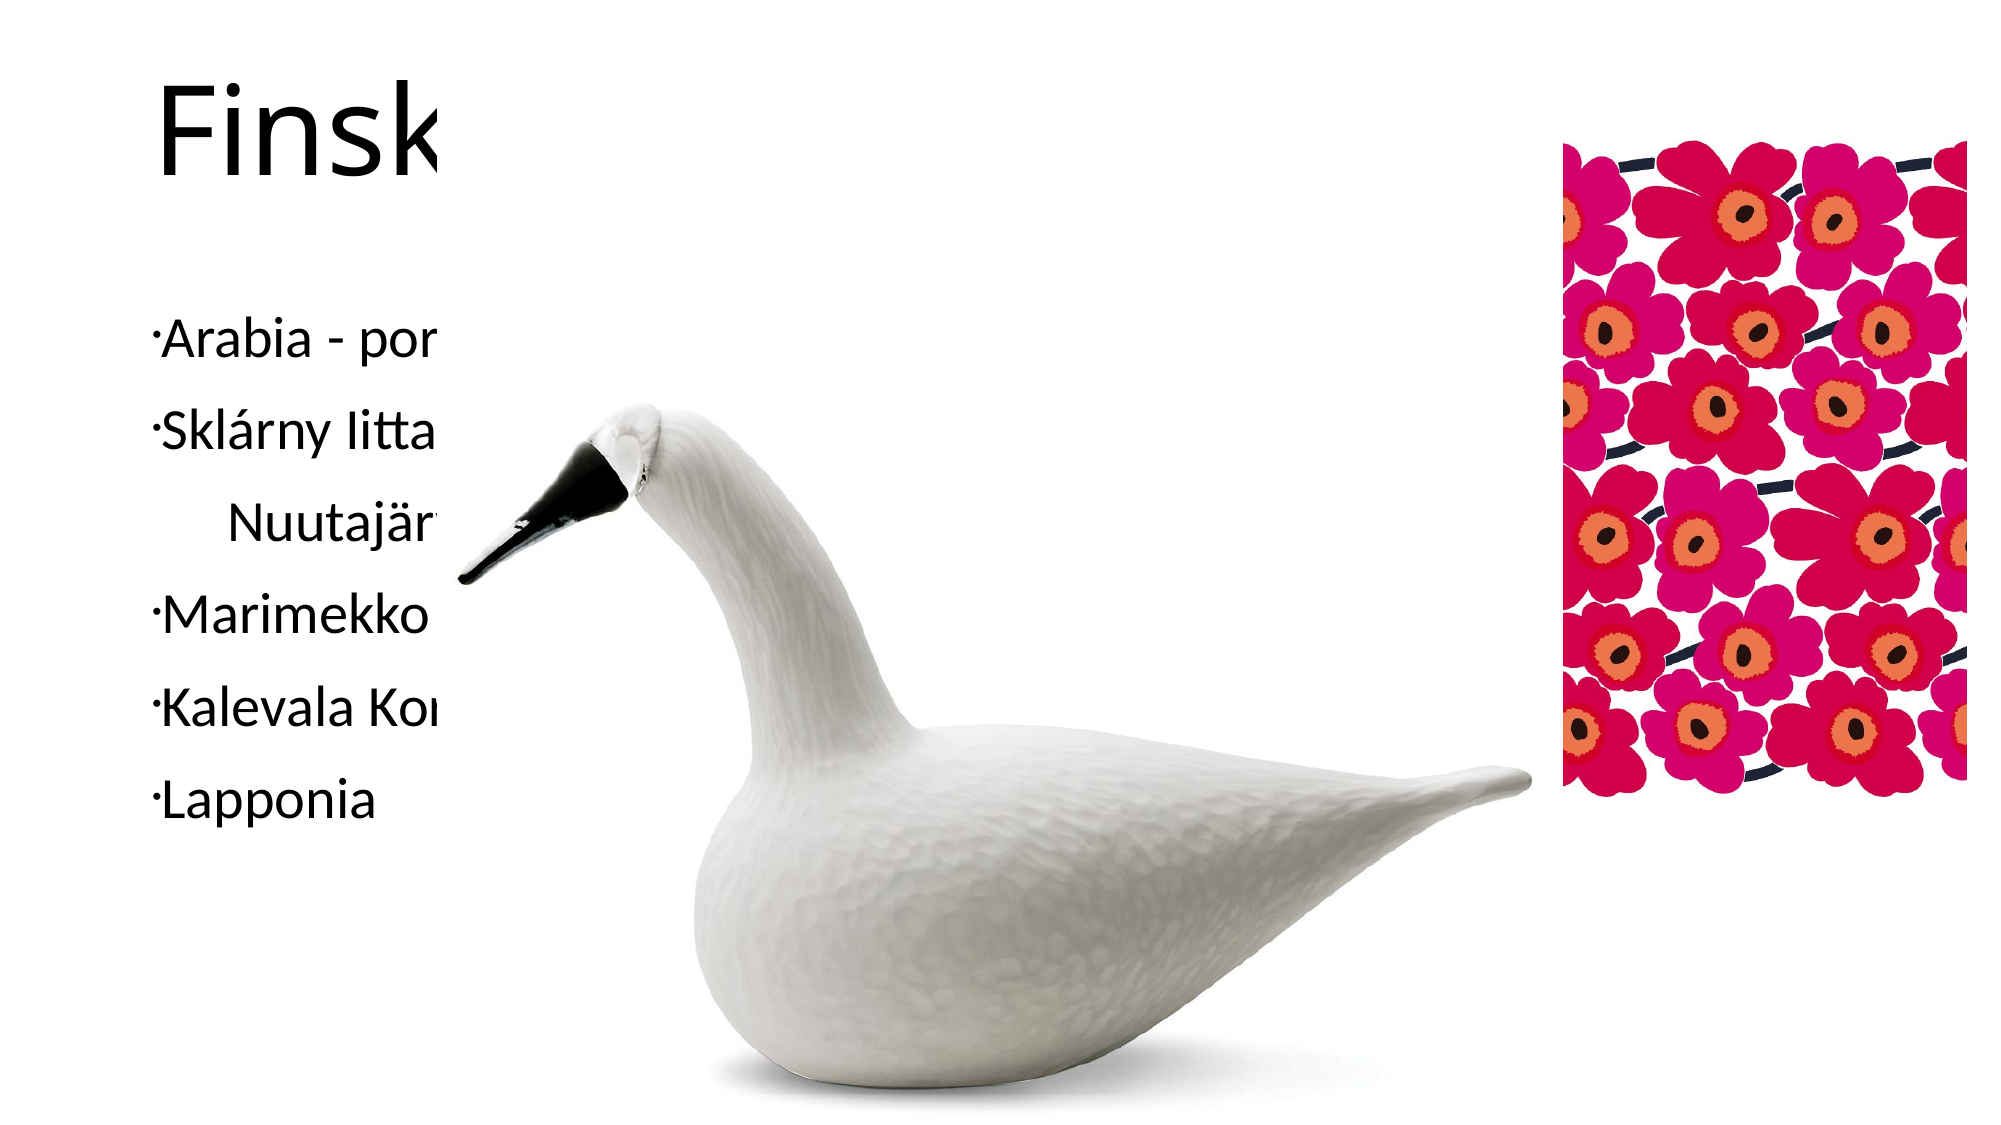

# Finský design
Arabia - porcelán
Sklárny Iittala (Oiva Toikka),
	Nuutajärvi
Marimekko – textilie, bytové doplňky
Kalevala Koru
Lapponia